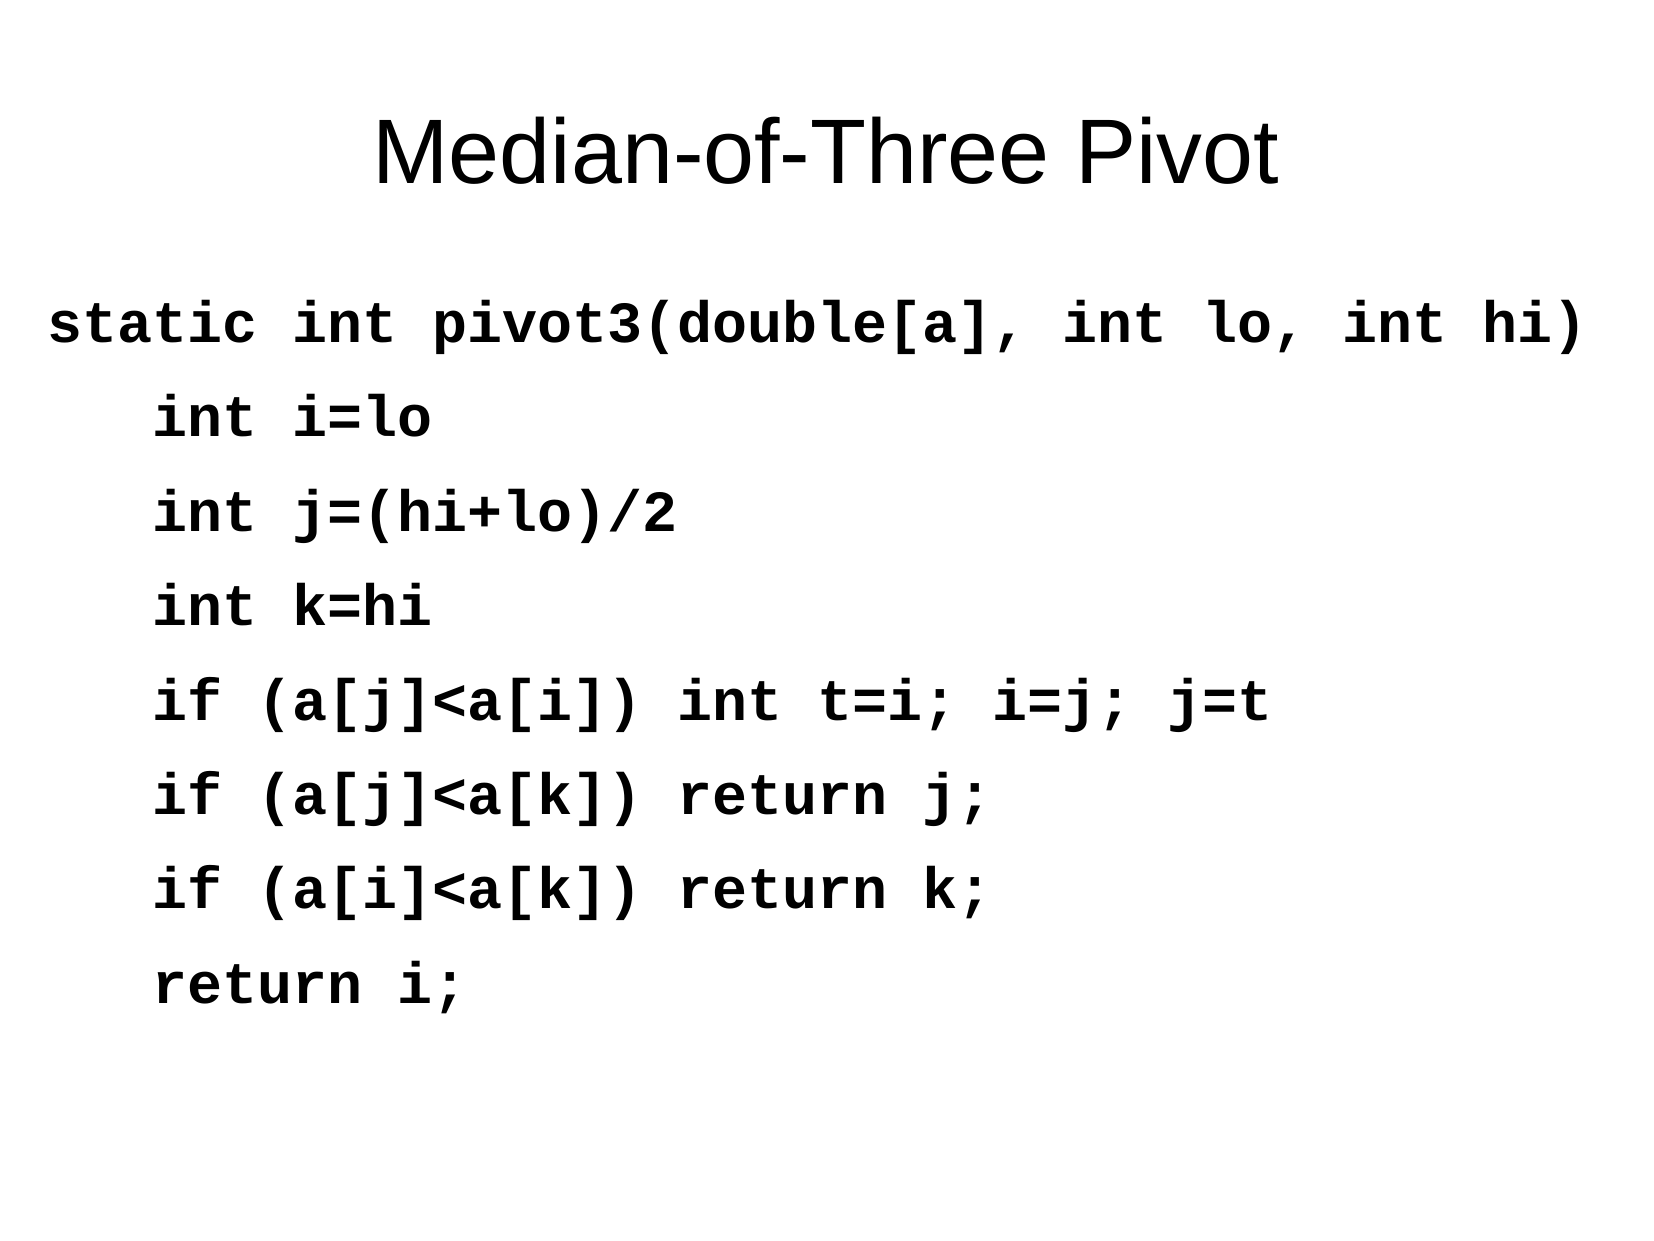

# Median-of-Three Pivot
static int pivot3(double[a], int lo, int hi)
 int i=lo
 int j=(hi+lo)/2
 int k=hi
 if (a[j]<a[i]) int t=i; i=j; j=t
 if (a[j]<a[k]) return j;
 if (a[i]<a[k]) return k;
 return i;